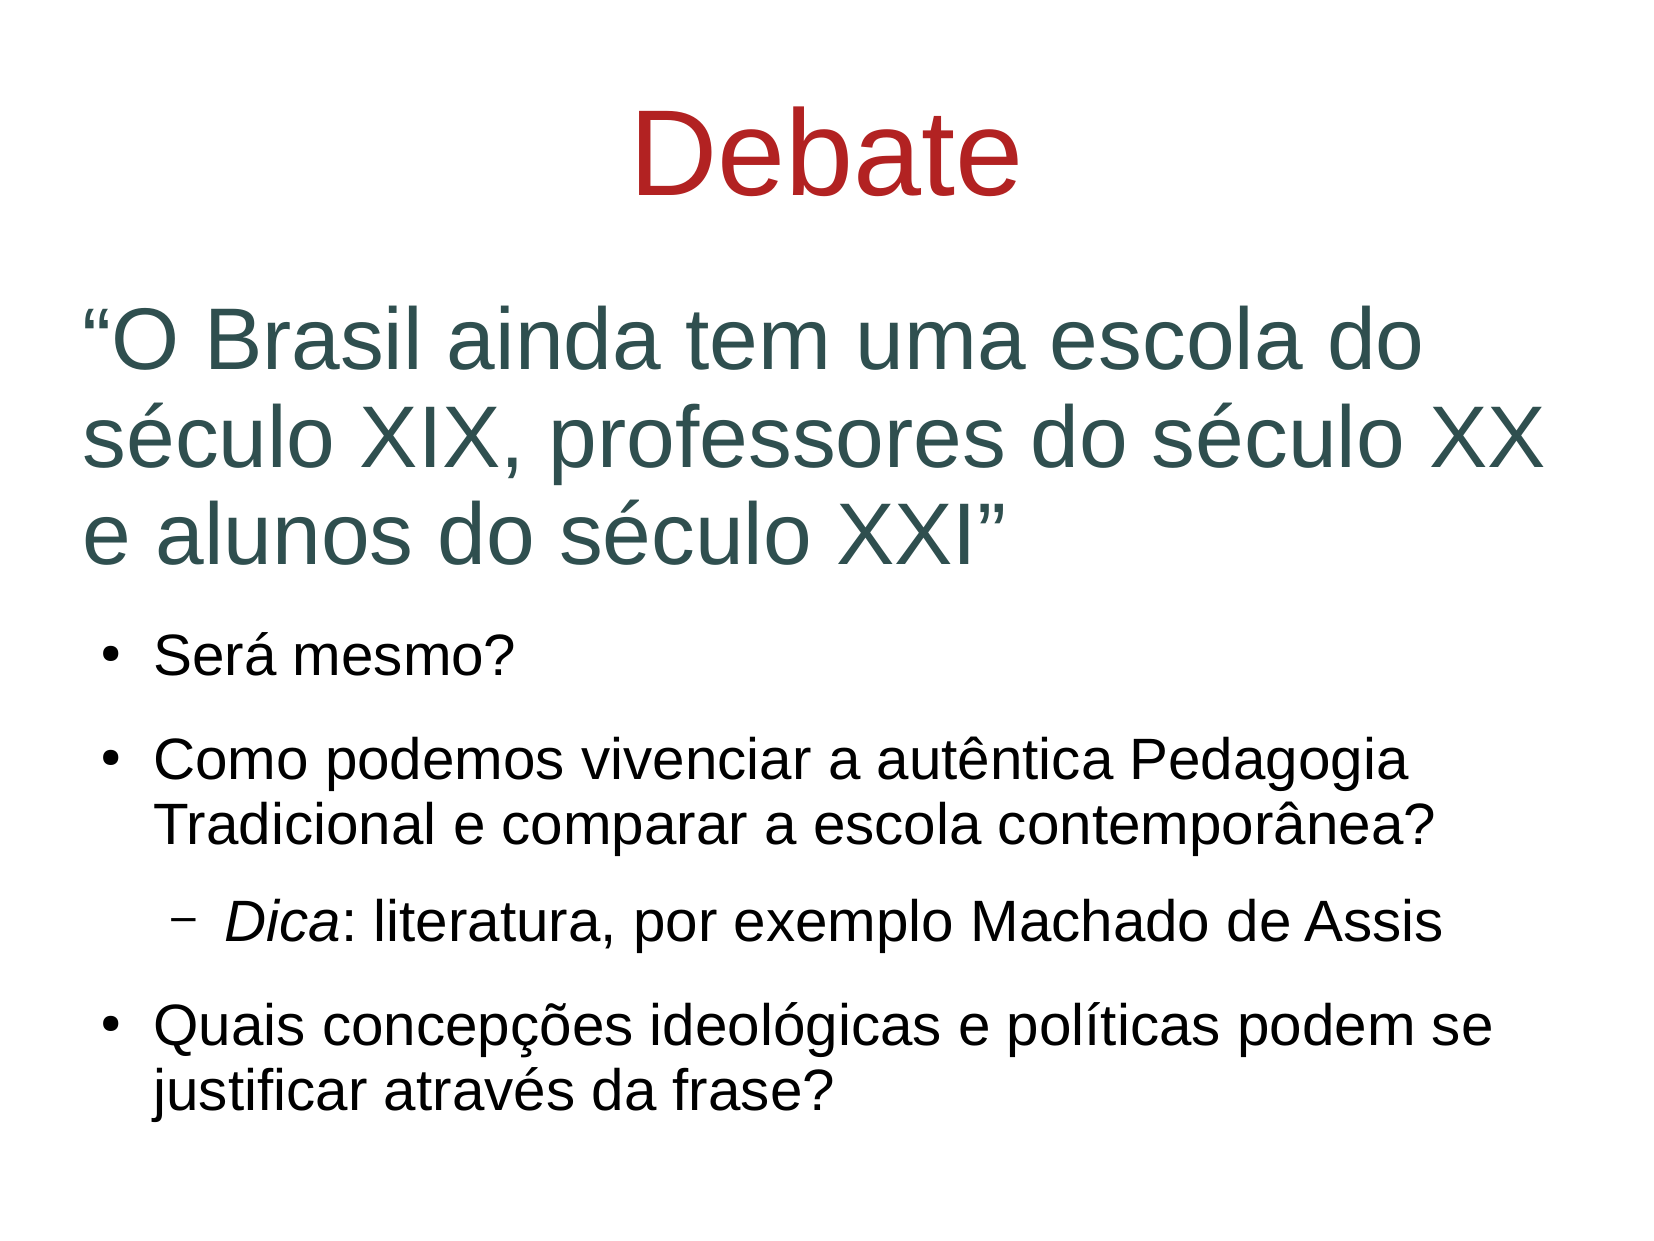

# Debate
“O Brasil ainda tem uma escola do século XIX, professores do século XX e alunos do século XXI”
Será mesmo?
Como podemos vivenciar a autêntica Pedagogia Tradicional e comparar a escola contemporânea?
Dica: literatura, por exemplo Machado de Assis
Quais concepções ideológicas e políticas podem se justificar através da frase?